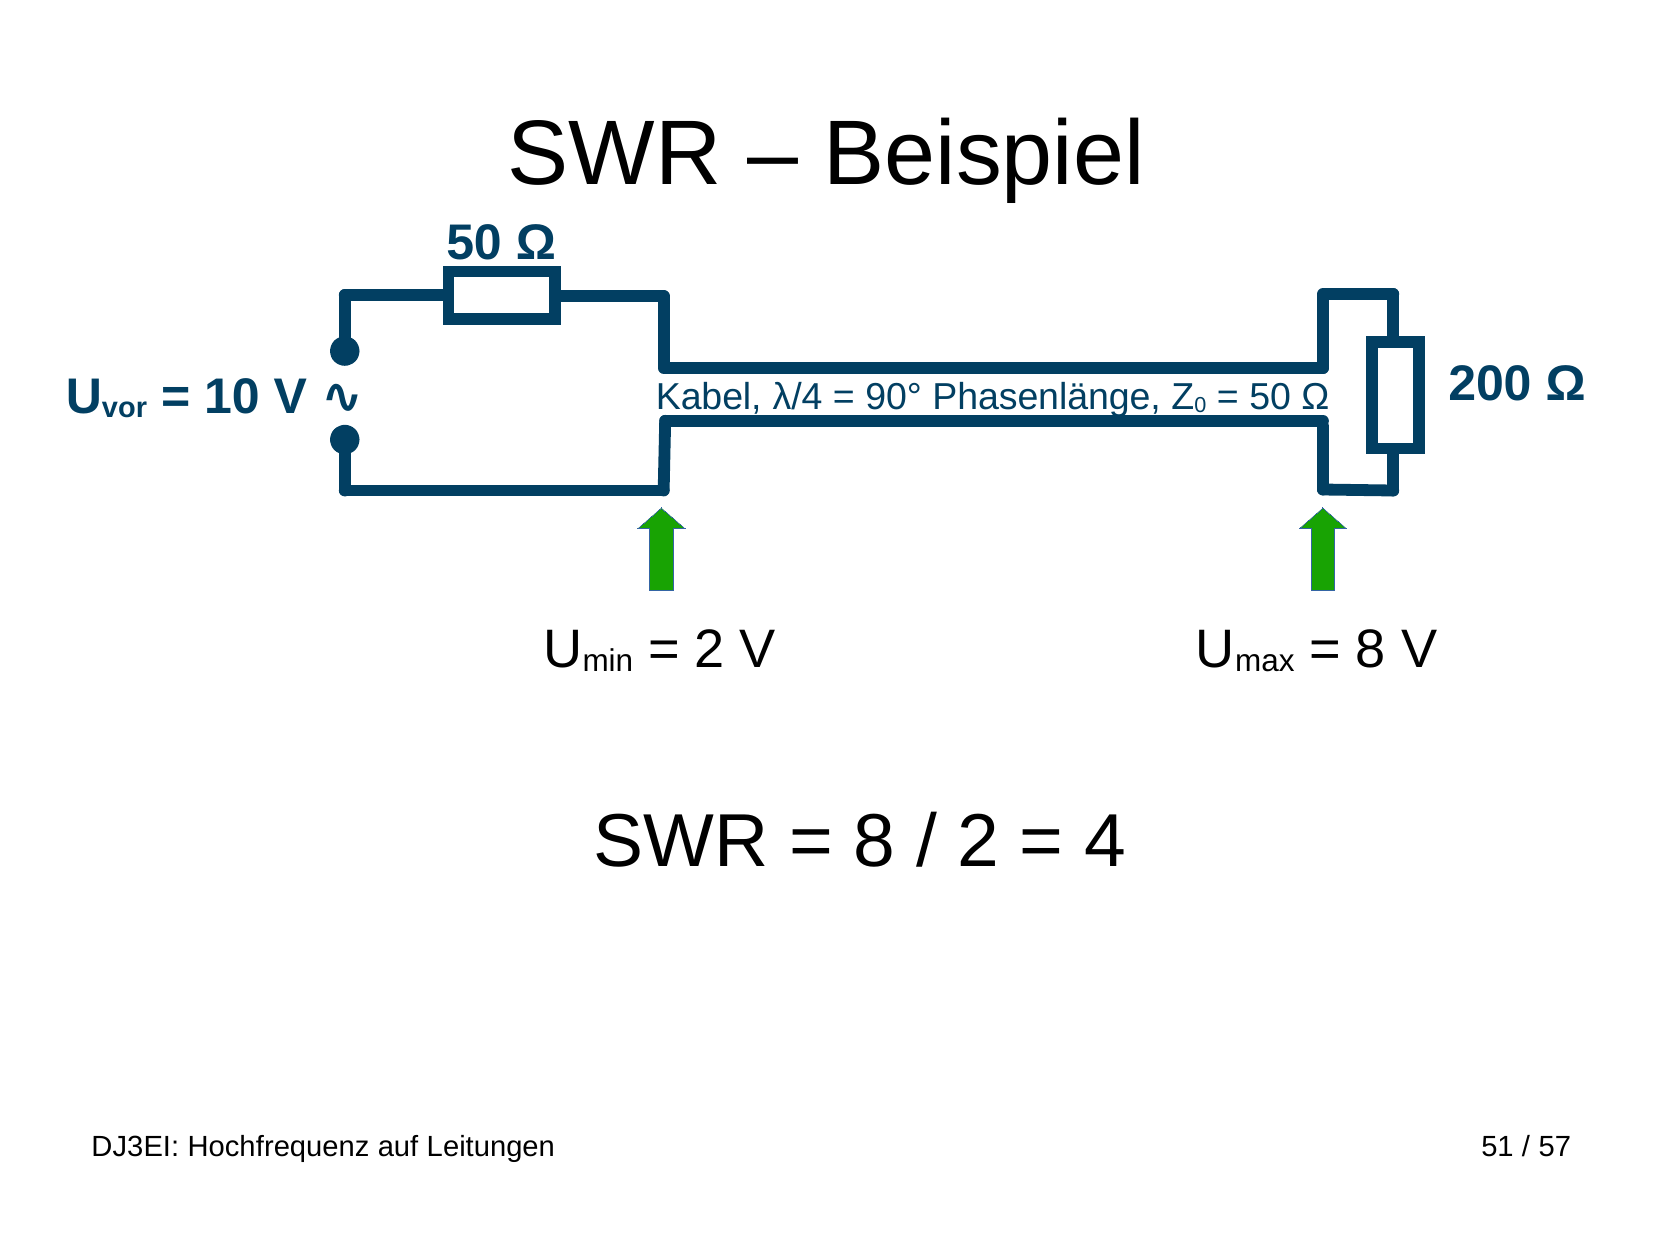

# SWR – Beispiel
50 Ω
 200 Ω
Uvor = 10 V ∿
Kabel, λ/4 = 90° Phasenlänge, Z0 = 50 Ω
Umin = 2 V
Umax = 8 V
SWR = 8 / 2 = 4